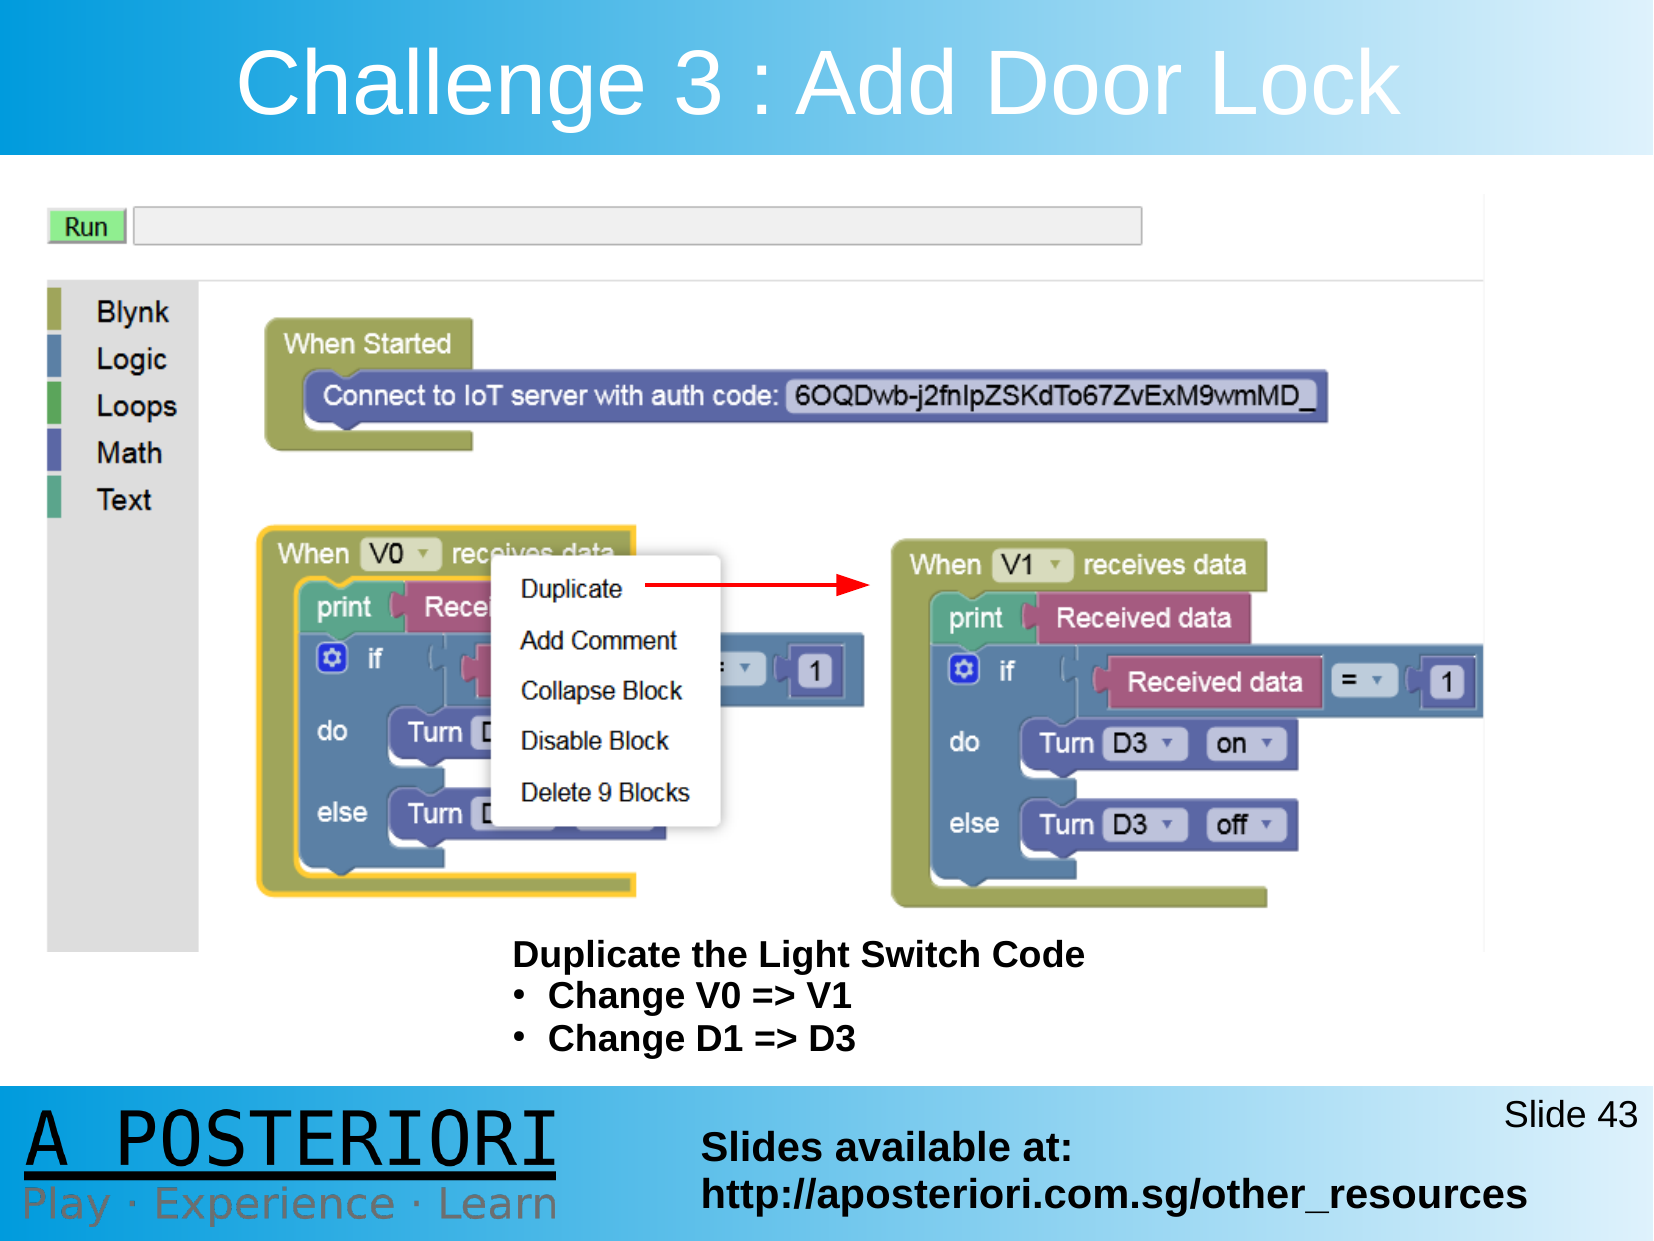

# Challenge 3 : Add Door Lock
Duplicate the Light Switch Code
Change V0 => V1
Change D1 => D3